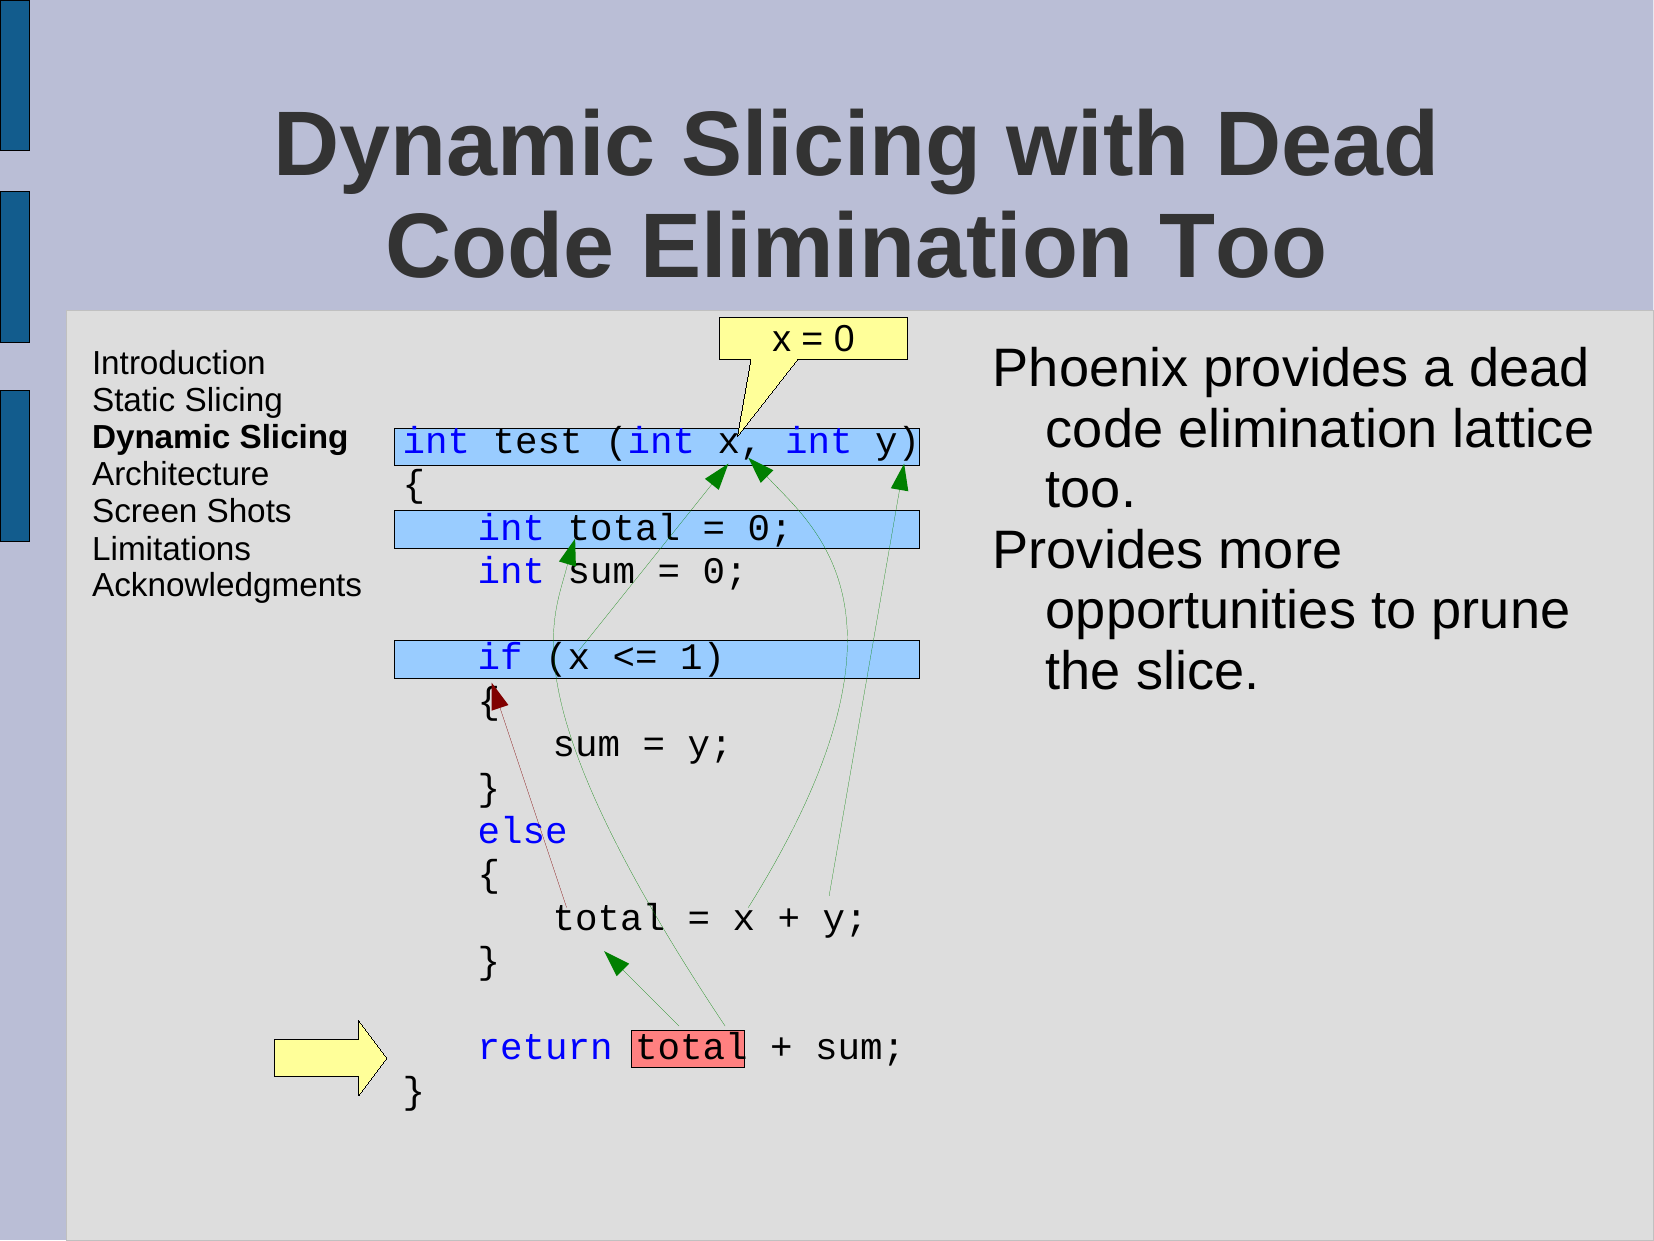

# Dynamic Slicing with Dead Code Elimination Too
x = 0
Phoenix provides a dead code elimination lattice too.
Provides more opportunities to prune the slice.
Introduction
Static Slicing
Dynamic Slicing
Architecture
Screen Shots
Limitations
Acknowledgments
int test (int x, int y)
{
int total = 0;
int sum = 0;
if (x <= 1)
{
sum = y;
}
else
{
total = x + y;
}
return total + sum;
}